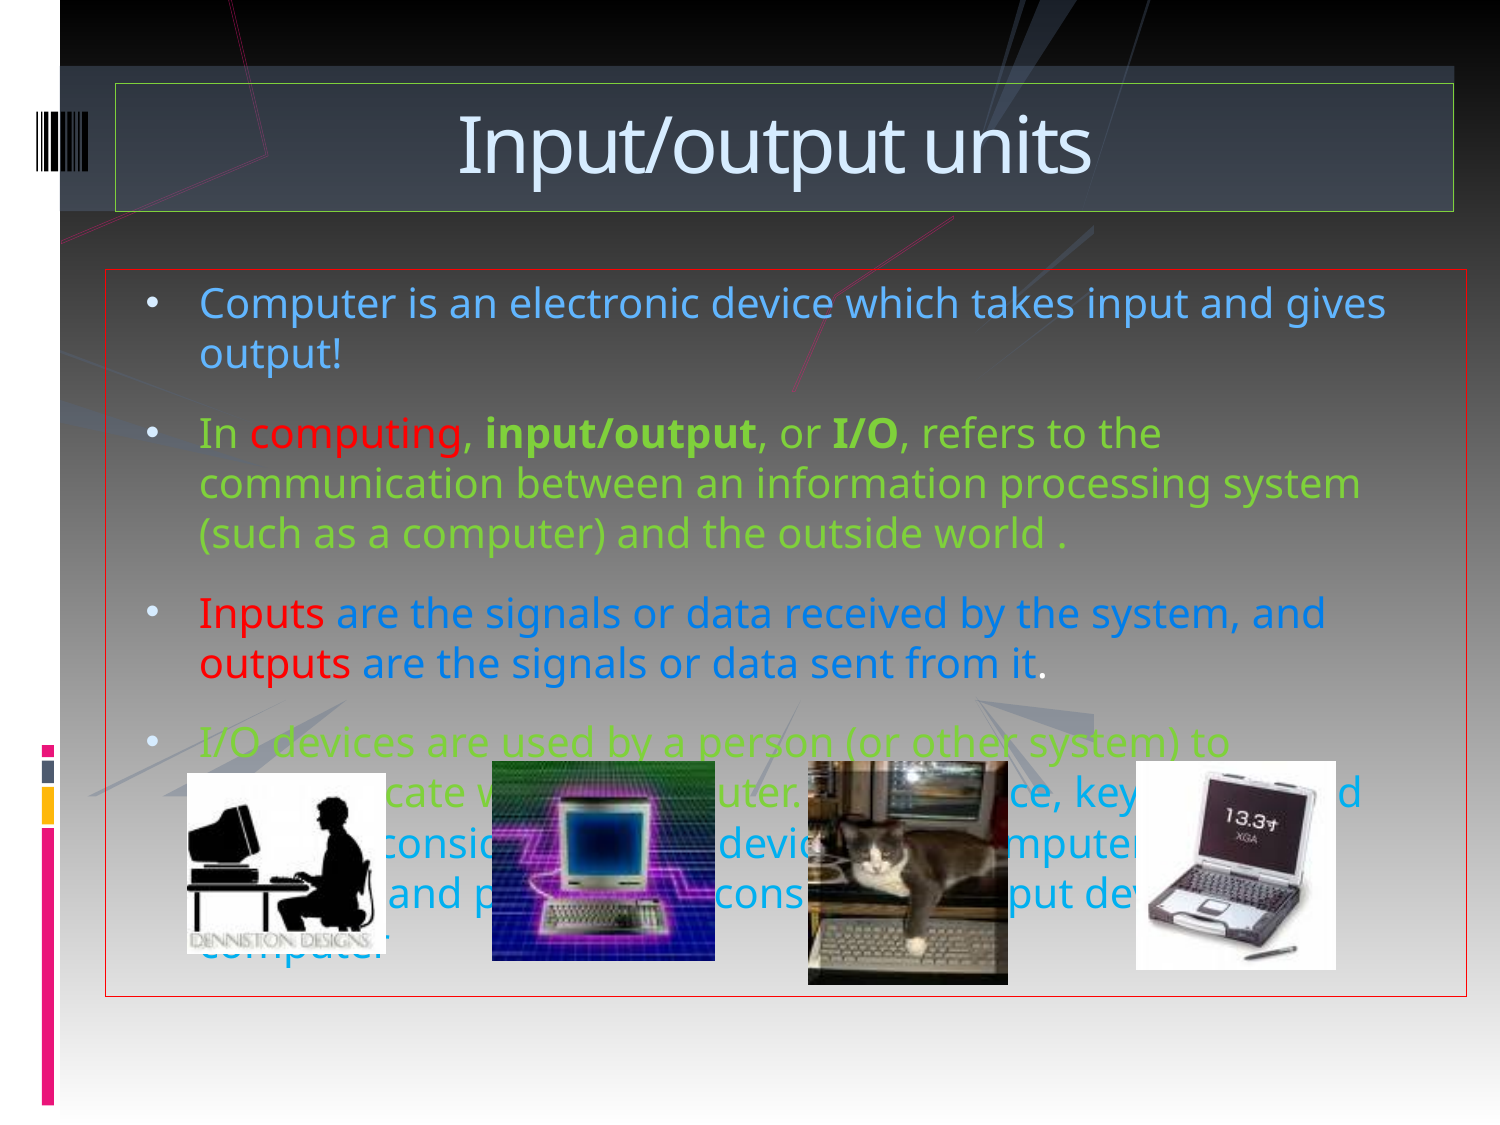

Input/output units
# Computer is an electronic device which takes input and gives output!
In computing, input/output, or I/O, refers to the communication between an information processing system (such as a computer) and the outside world .
Inputs are the signals or data received by the system, and outputs are the signals or data sent from it.
I/O devices are used by a person (or other system) to communicate with a computer. For instance, keyboards and mice are considered input devices of a computer, while monitors and printers are considered output devices of a computer